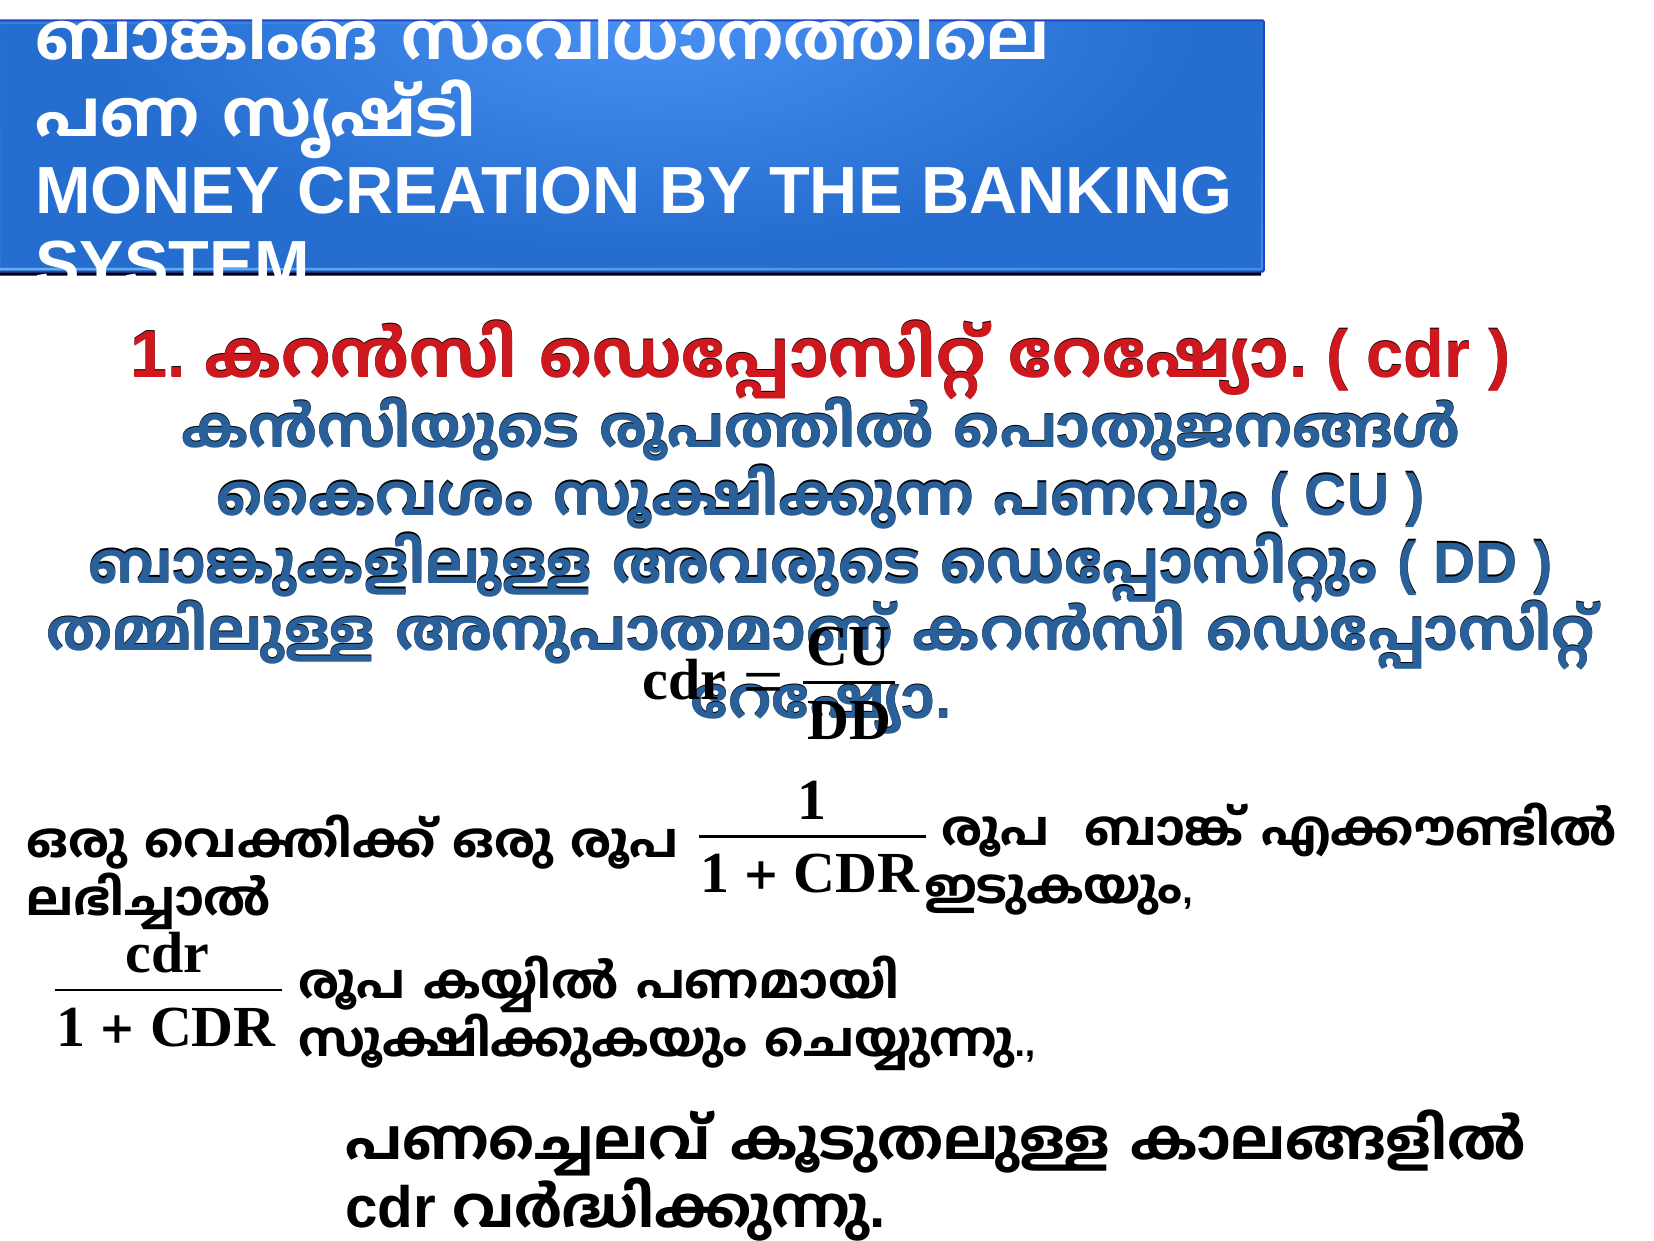

# ബാങ്കിംങ് സംവിധാനത്തിലെ പണ സൃഷ്ടി MONEY CREATION BY THE BANKING SYSTEM
1. കറൻസി ഡെപ്പോസിറ്റ് റേഷ്യോ. ( cdr )
കൻസിയുടെ രൂപത്തിൽ പൊതുജനങ്ങൾ കൈവശം സൂക്ഷിക്കുന്ന പണവും ( CU ) ബാങ്കുകളിലുള്ള അവരുടെ ഡെപ്പോസിറ്റും ( DD ) തമ്മിലുള്ള അനുപാതമാണ് കറൻസി ഡെപ്പോസിറ്റ് റേഷ്യോ.
1. കറൻസി ഡെപ്പോസിറ്റ് റേഷ്യോ. ( cdr )
കൻസിയുടെ രൂപത്തിൽ പൊതുജനങ്ങൾ കൈവശം സൂക്ഷിക്കുന്ന പണവും ( CU ) ബാങ്കുകളിലുള്ള അവരുടെ ഡെപ്പോസിറ്റും ( DD ) തമ്മിലുള്ള അനുപാതമാണ് കറൻസി ഡെപ്പോസിറ്റ് റേഷ്യോ.
 രൂപ ബാങ്ക് എക്കൗണ്ടിൽ ഇടുകയും,
ഒരു വെക്തിക്ക് ഒരു രൂപ ലഭിച്ചാൽ
രൂപ കയ്യിൽ പണമായി സൂക്ഷിക്കുകയും ചെയ്യുന്നു.,
പണച്ചെലവ് കൂടുതലുള്ള കാലങ്ങളിൽ cdr വർദ്ധിക്കുന്നു.